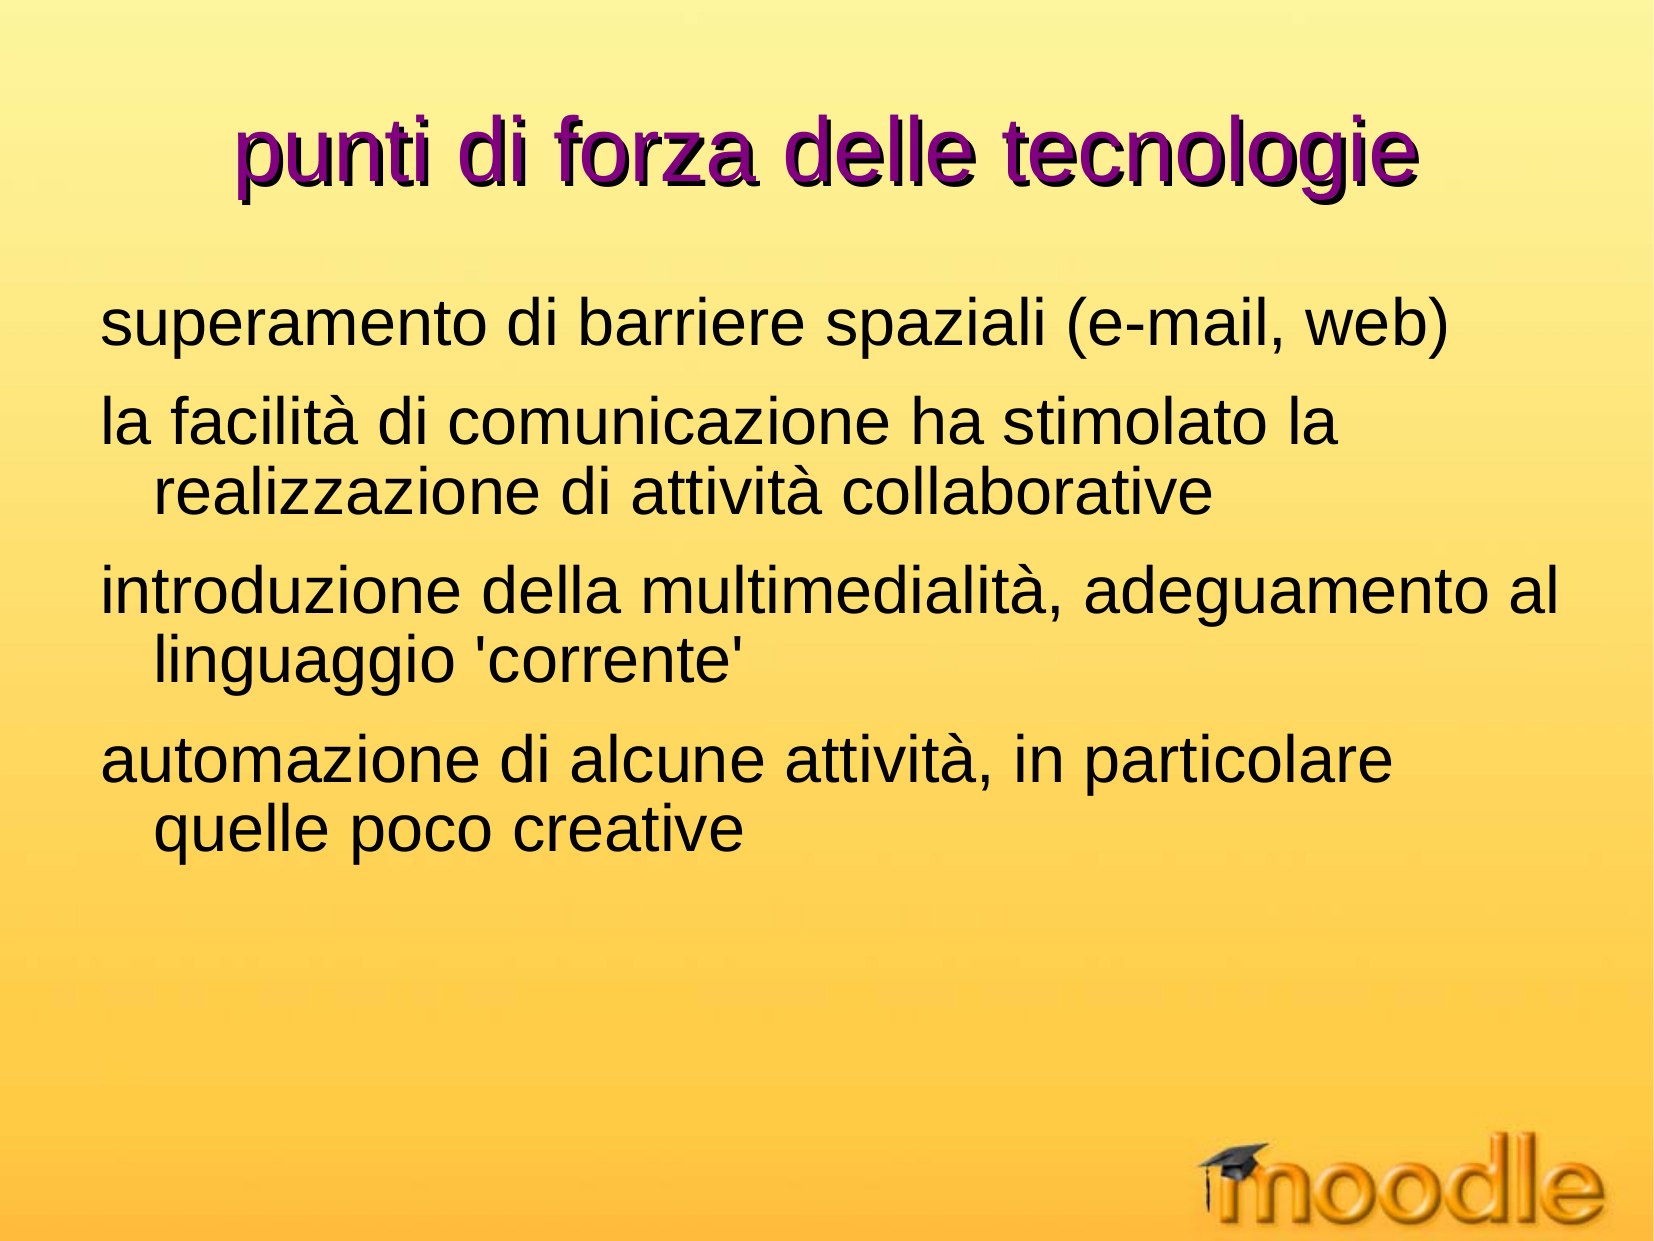

# punti di forza delle tecnologie
superamento di barriere spaziali (e-mail, web)
la facilità di comunicazione ha stimolato la realizzazione di attività collaborative
introduzione della multimedialità, adeguamento al linguaggio 'corrente'
automazione di alcune attività, in particolare quelle poco creative